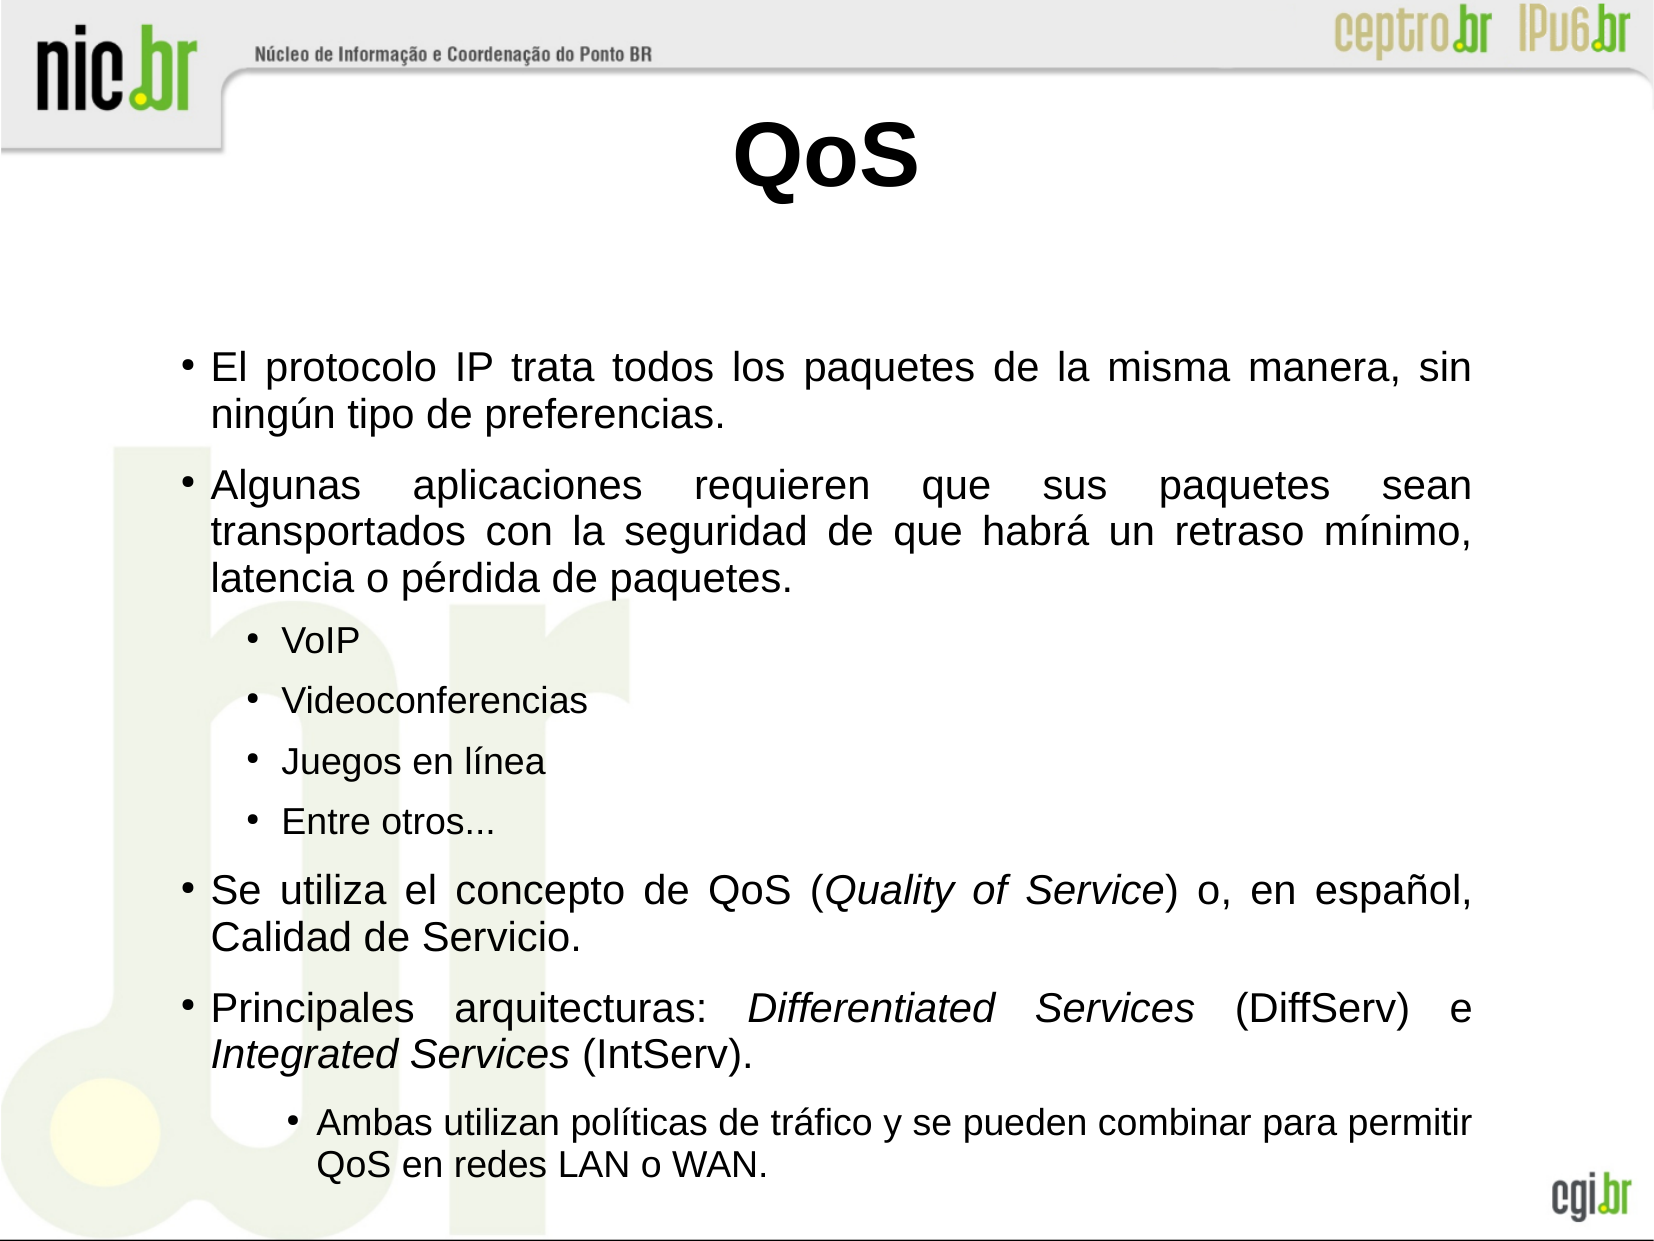

QoS
El protocolo IP trata todos los paquetes de la misma manera, sin ningún tipo de preferencias.
Algunas aplicaciones requieren que sus paquetes sean transportados con la seguridad de que habrá un retraso mínimo, latencia o pérdida de paquetes.
VoIP
Videoconferencias
Juegos en línea
Entre otros...
Se utiliza el concepto de QoS (Quality of Service) o, en español, Calidad de Servicio.
Principales arquitecturas: Differentiated Services (DiffServ) e Integrated Services (IntServ).
Ambas utilizan políticas de tráfico y se pueden combinar para permitir QoS en redes LAN o WAN.